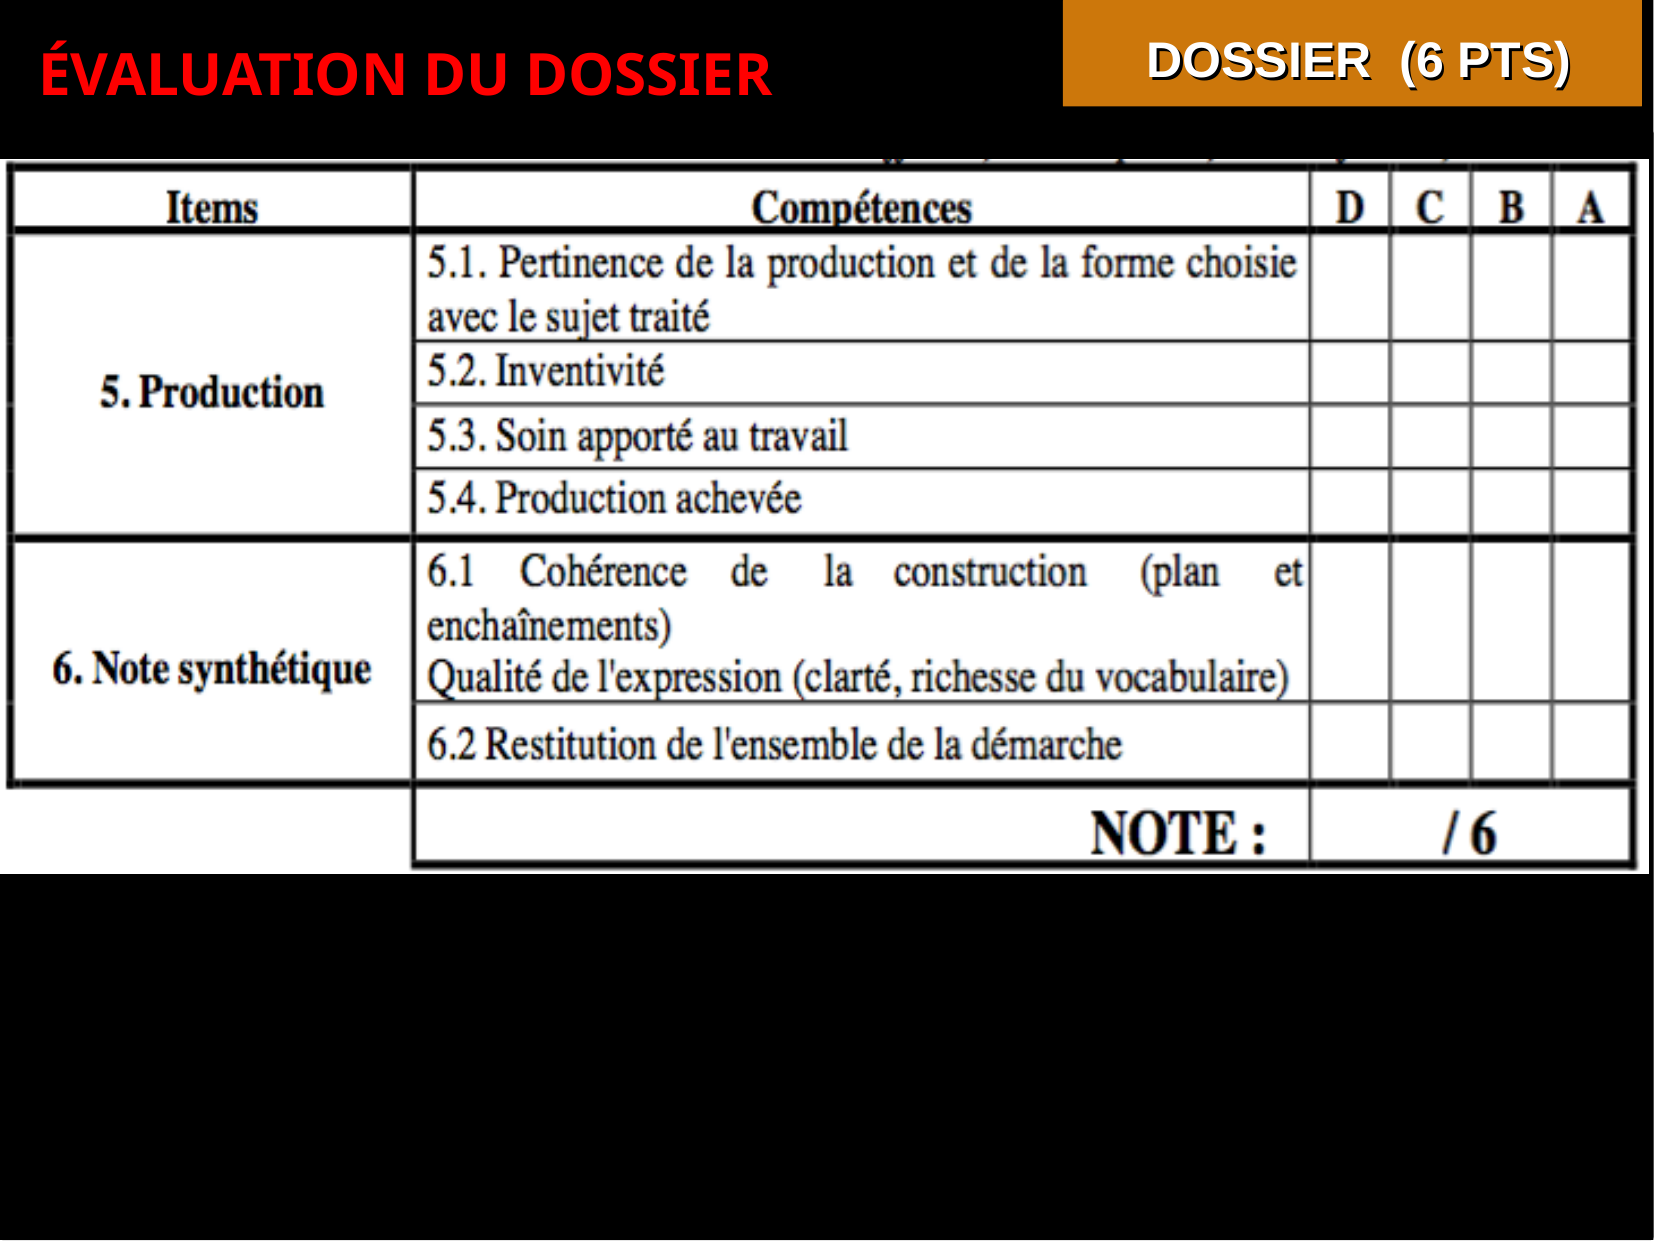

DOSSIER (6 PTS)
PREPARATION DU DOSSIER
Arrêté 12-6-2015
ÉVALUATION DU DOSSIER